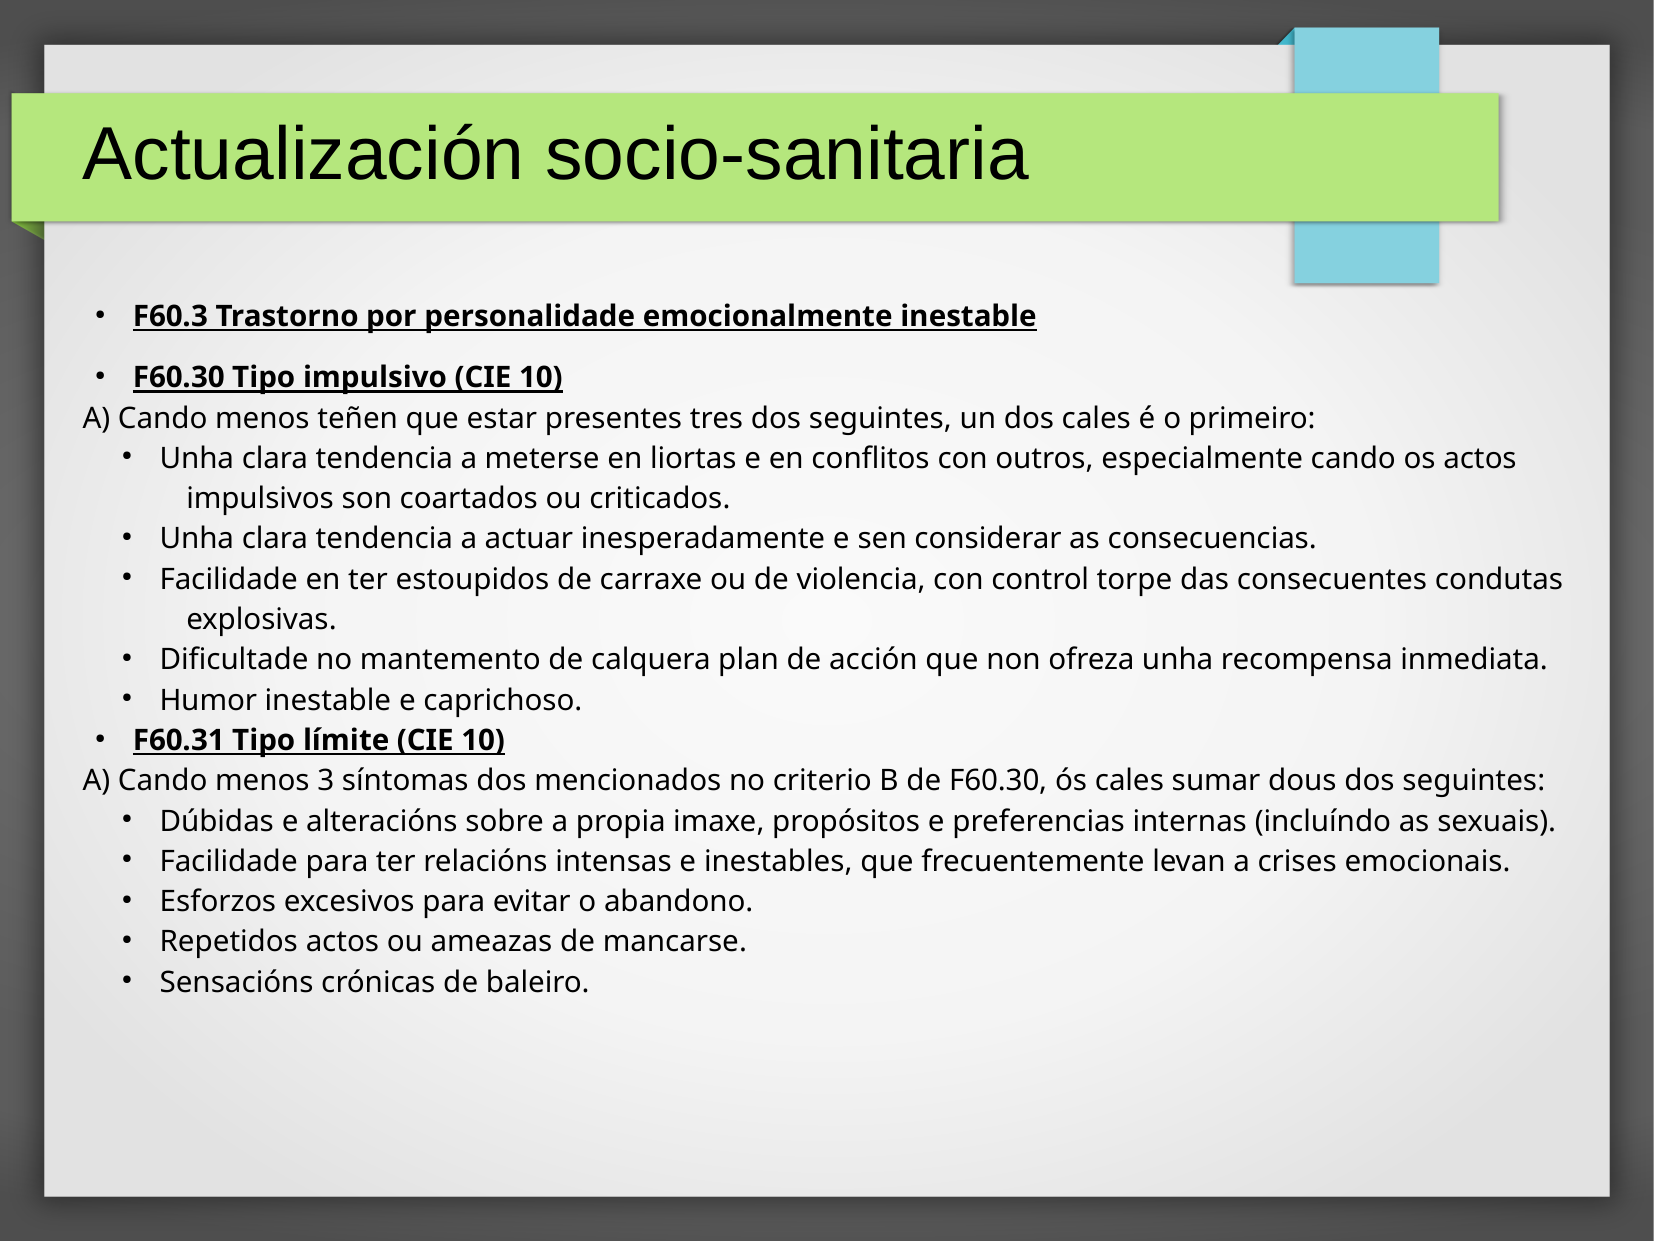

# Actualización socio-sanitaria
F60.3 Trastorno por personalidade emocionalmente inestable
F60.30 Tipo impulsivo (CIE 10)
A) Cando menos teñen que estar presentes tres dos seguintes, un dos cales é o primeiro:
Unha clara tendencia a meterse en liortas e en conflitos con outros, especialmente cando os actos impulsivos son coartados ou criticados.
Unha clara tendencia a actuar inesperadamente e sen considerar as consecuencias.
Facilidade en ter estoupidos de carraxe ou de violencia, con control torpe das consecuentes condutas explosivas.
Dificultade no mantemento de calquera plan de acción que non ofreza unha recompensa inmediata.
Humor inestable e caprichoso.
F60.31 Tipo límite (CIE 10)
A) Cando menos 3 síntomas dos mencionados no criterio B de F60.30, ós cales sumar dous dos seguintes:
Dúbidas e alteracións sobre a propia imaxe, propósitos e preferencias internas (incluíndo as sexuais).
Facilidade para ter relacións intensas e inestables, que frecuentemente levan a crises emocionais.
Esforzos excesivos para evitar o abandono.
Repetidos actos ou ameazas de mancarse.
Sensacións crónicas de baleiro.